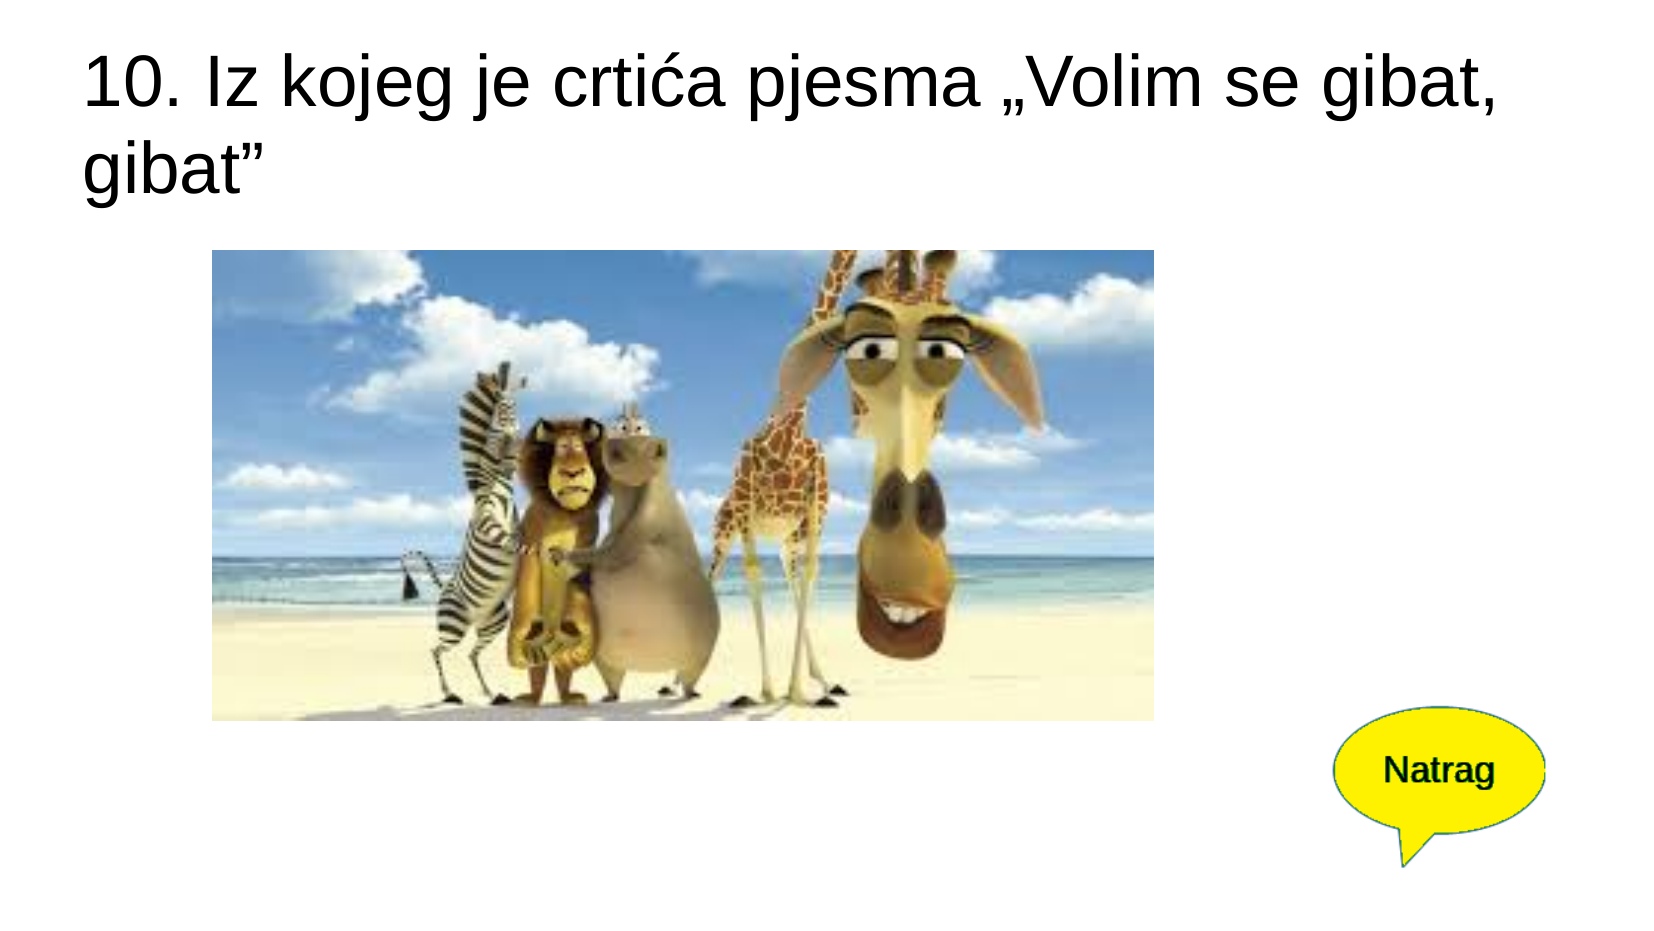

# 10. Iz kojeg je crtića pjesma „Volim se gibat, gibat”